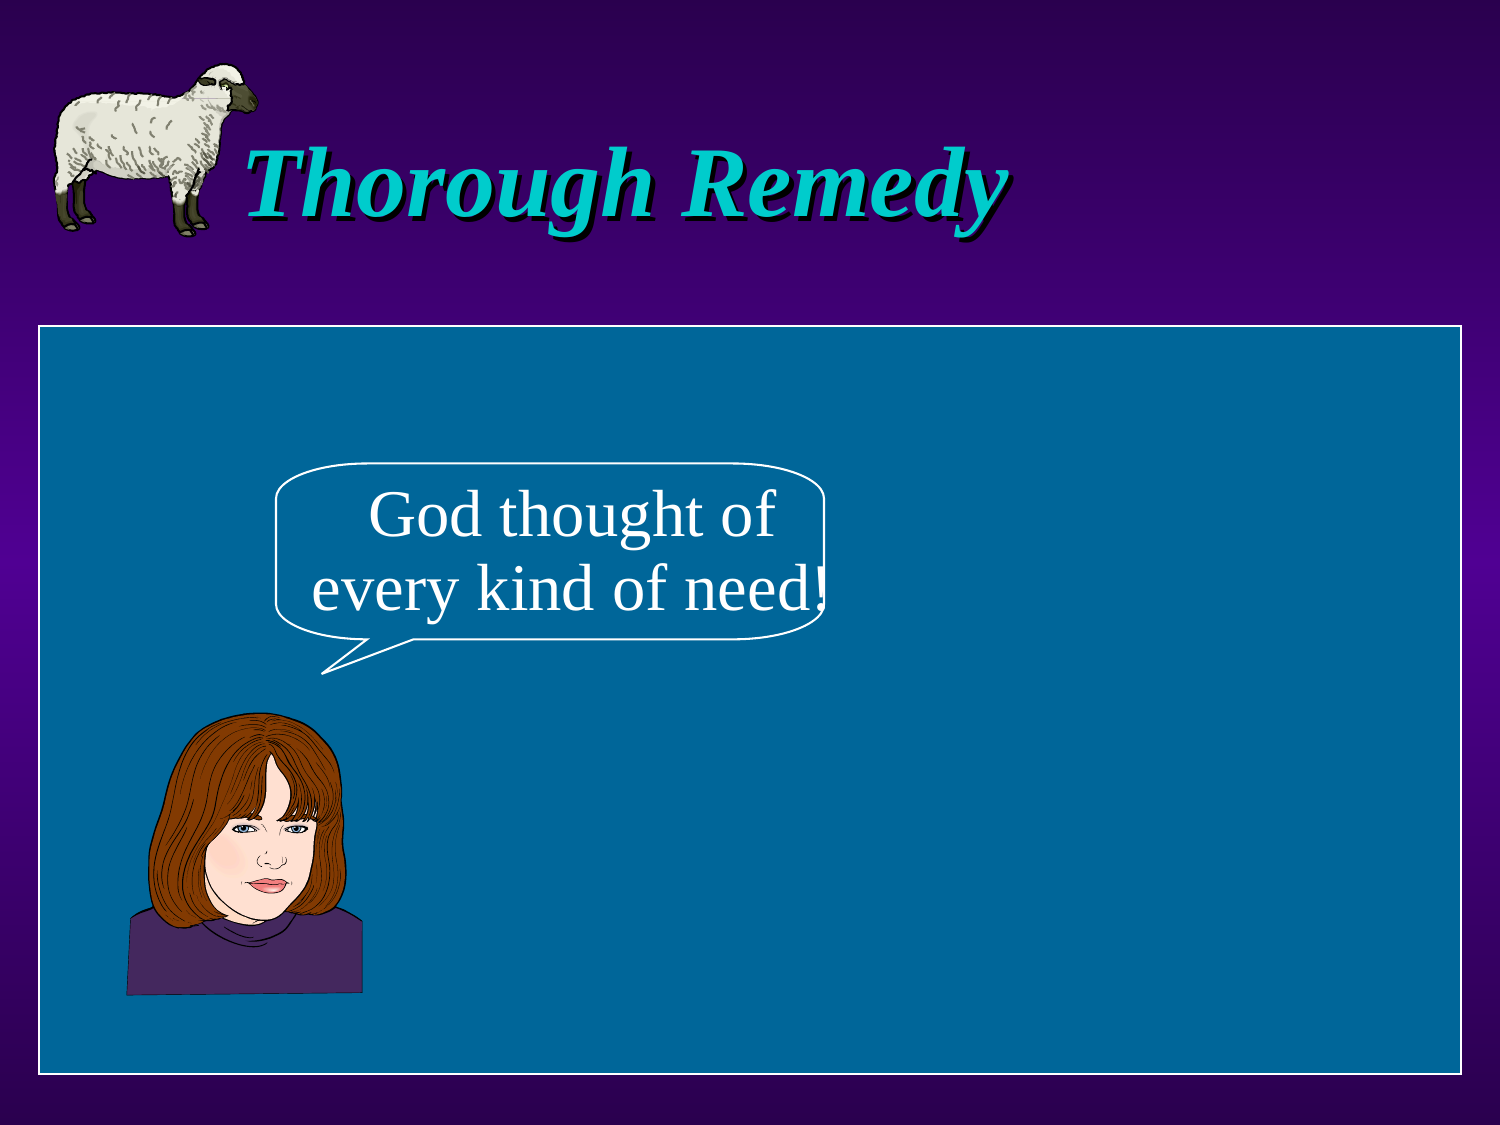

# Thorough Remedy
God thought of
every kind of need!